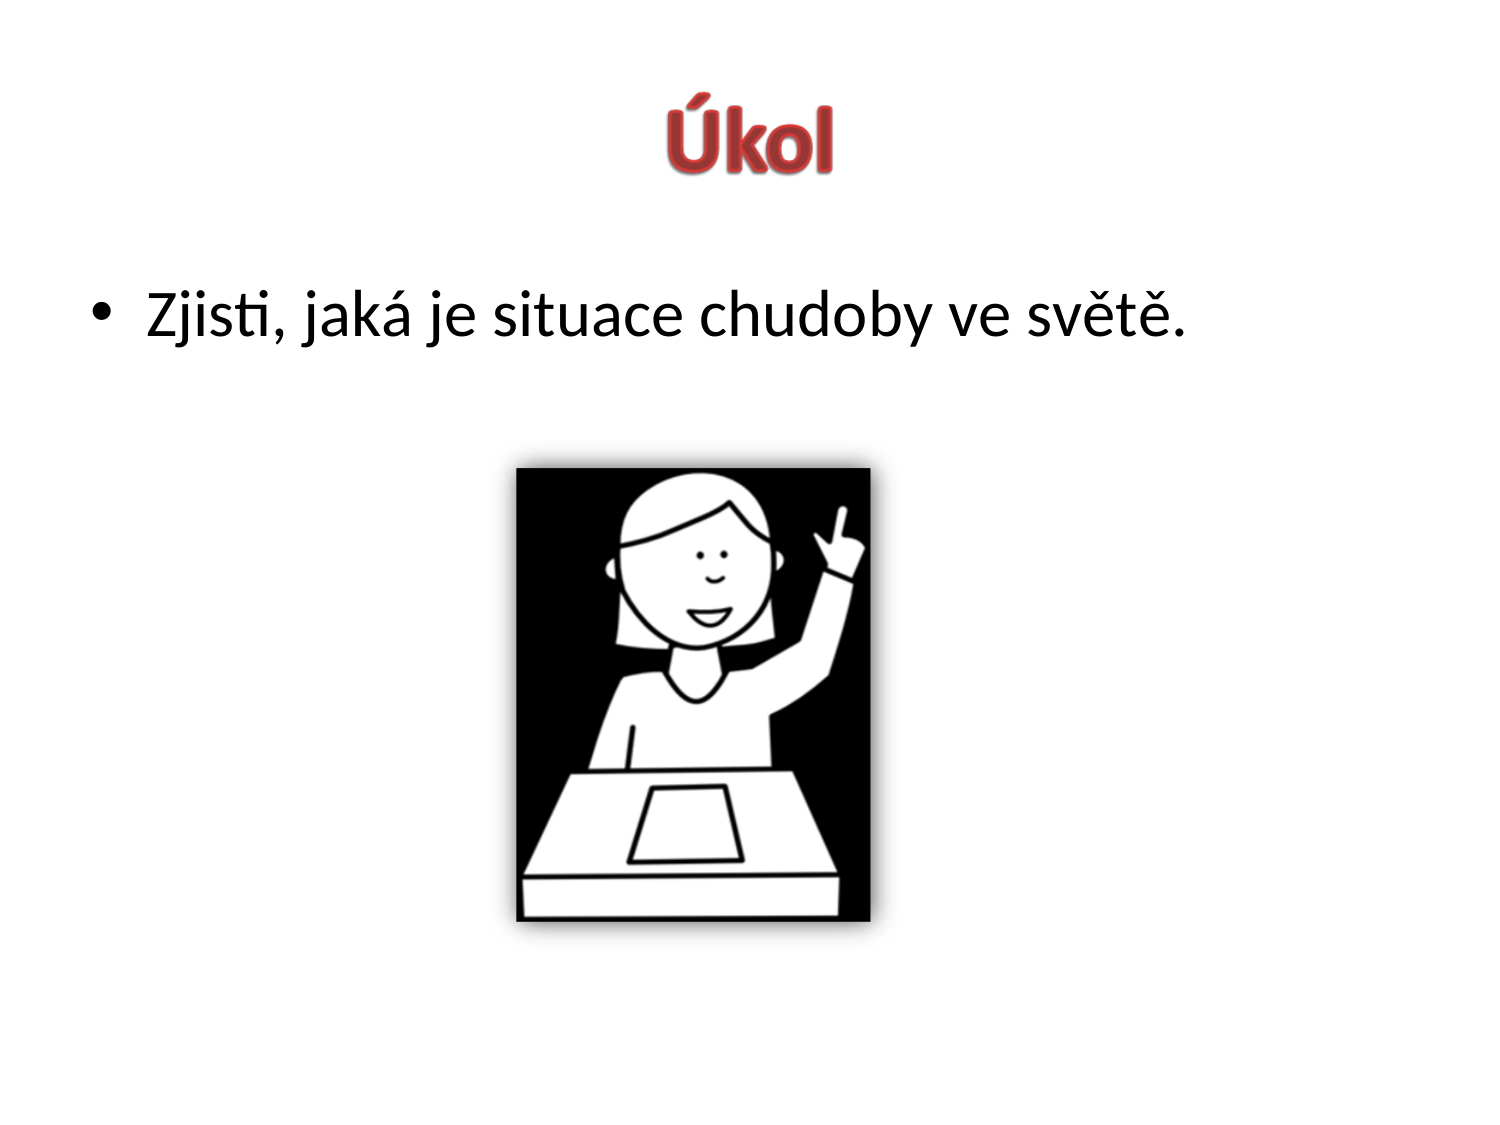

# Zjisti, jaká je situace chudoby ve světě.